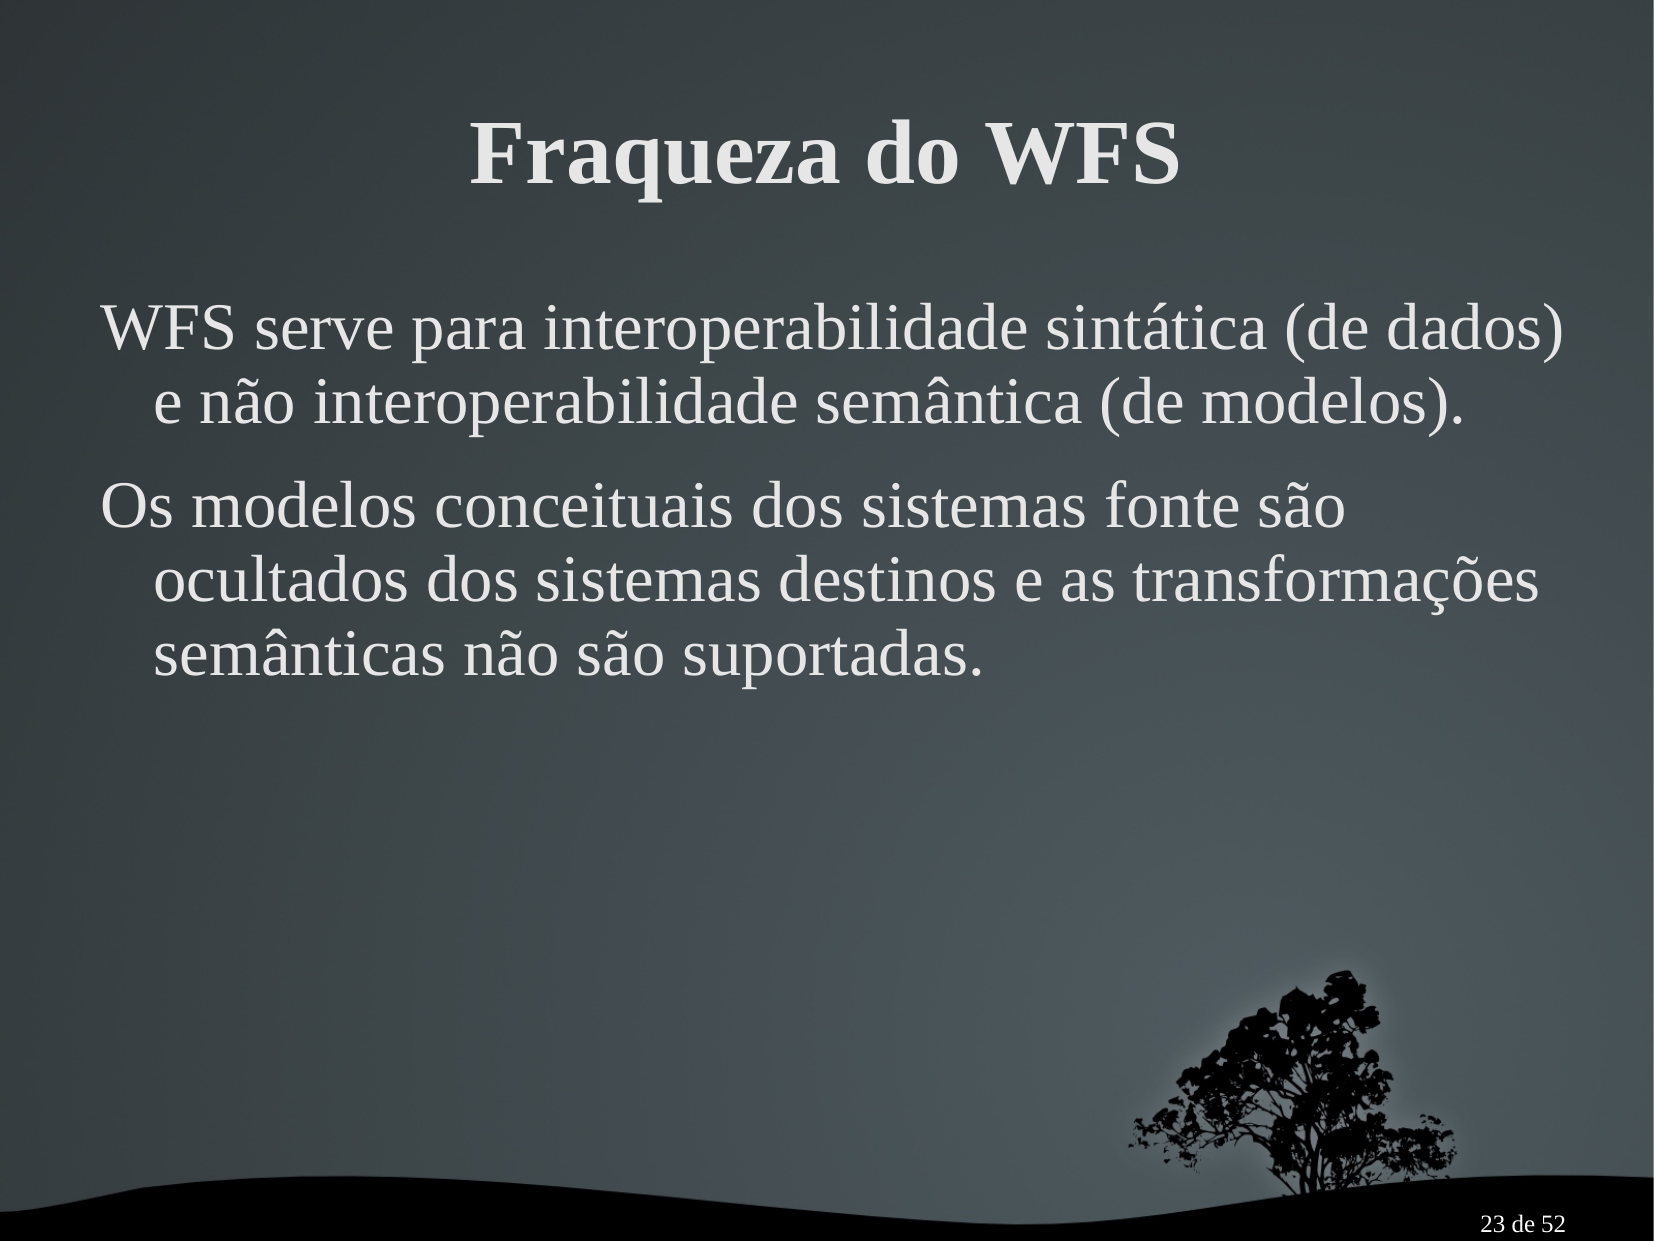

# Fraqueza do WFS
WFS serve para interoperabilidade sintática (de dados) e não interoperabilidade semântica (de modelos).
Os modelos conceituais dos sistemas fonte são ocultados dos sistemas destinos e as transformações semânticas não são suportadas.
23